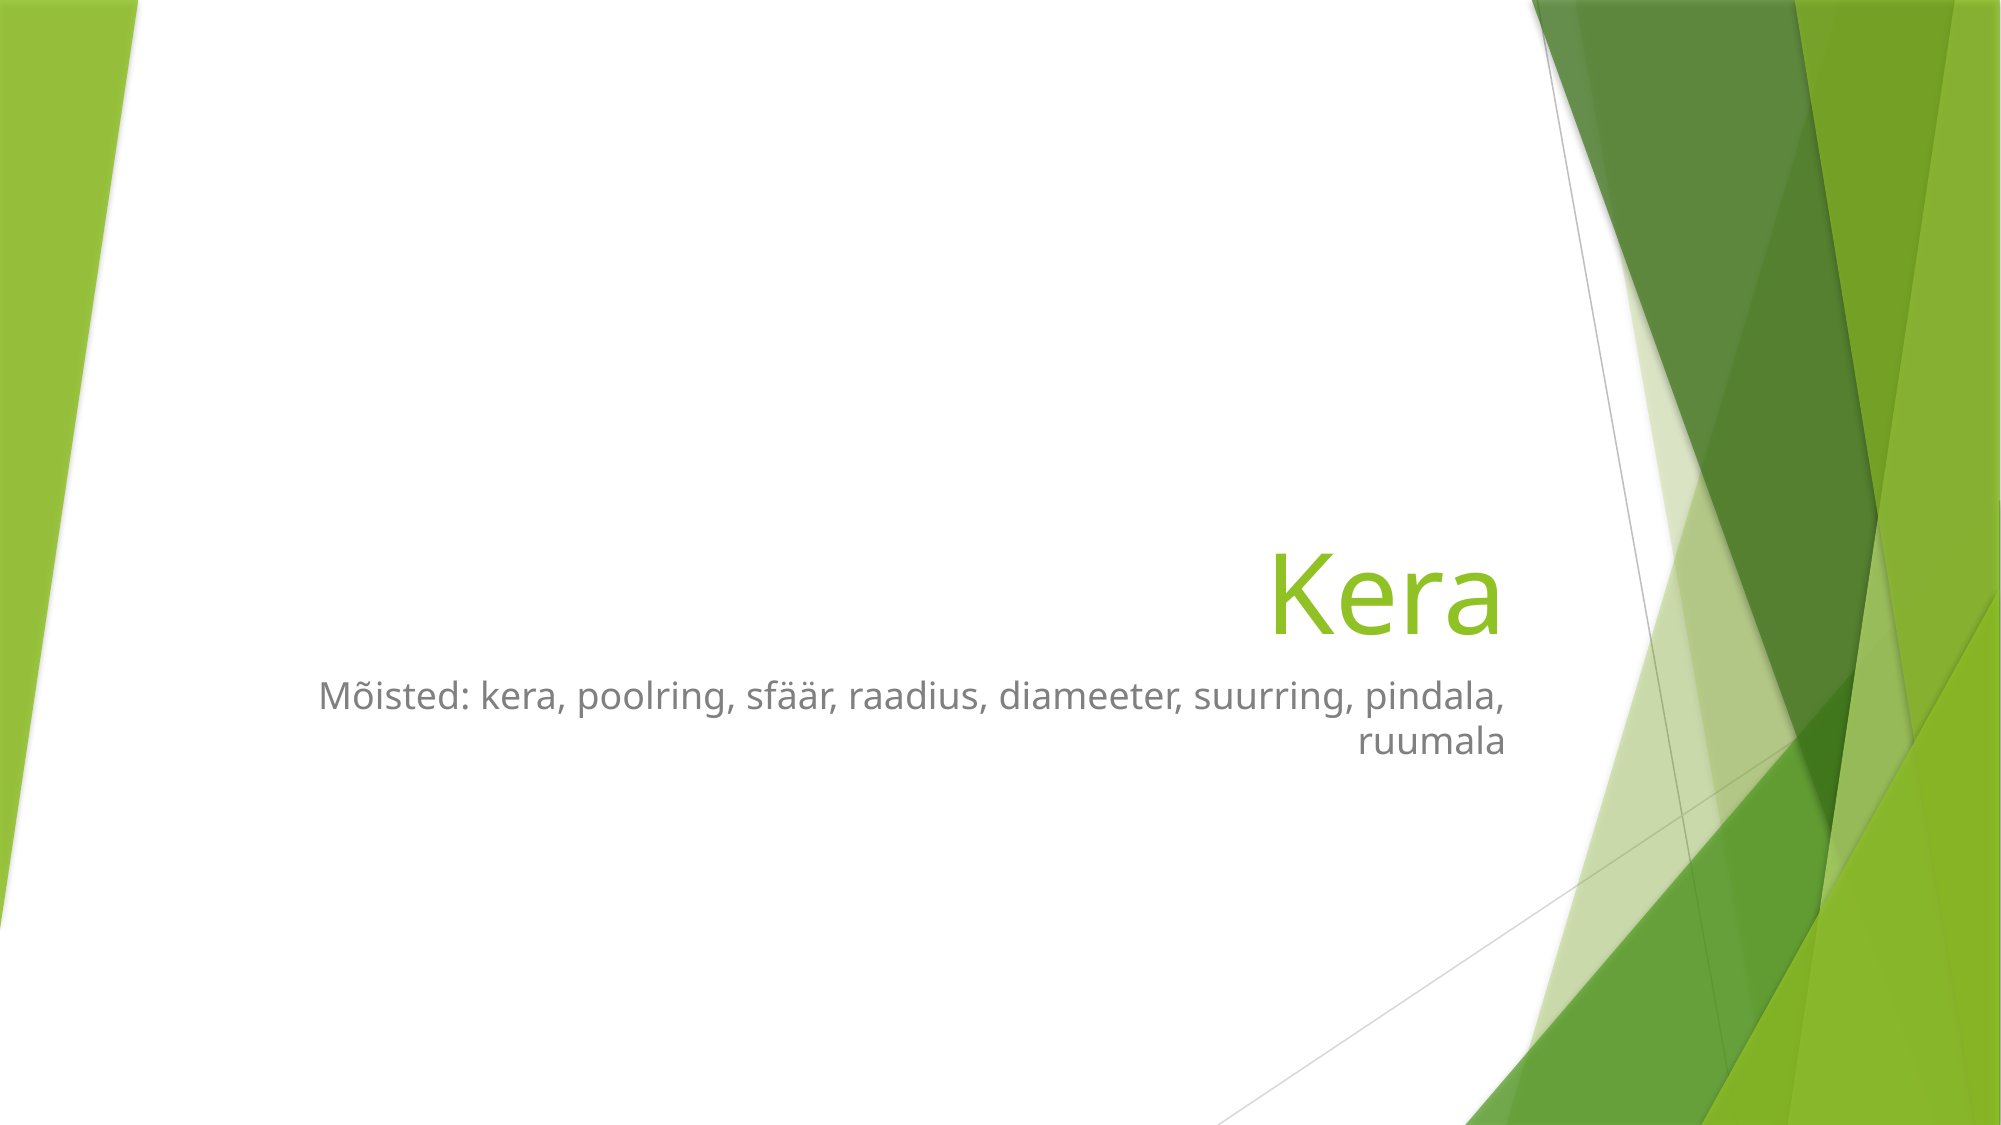

# Kera
Mõisted: kera, poolring, sfäär, raadius, diameeter, suurring, pindala, ruumala